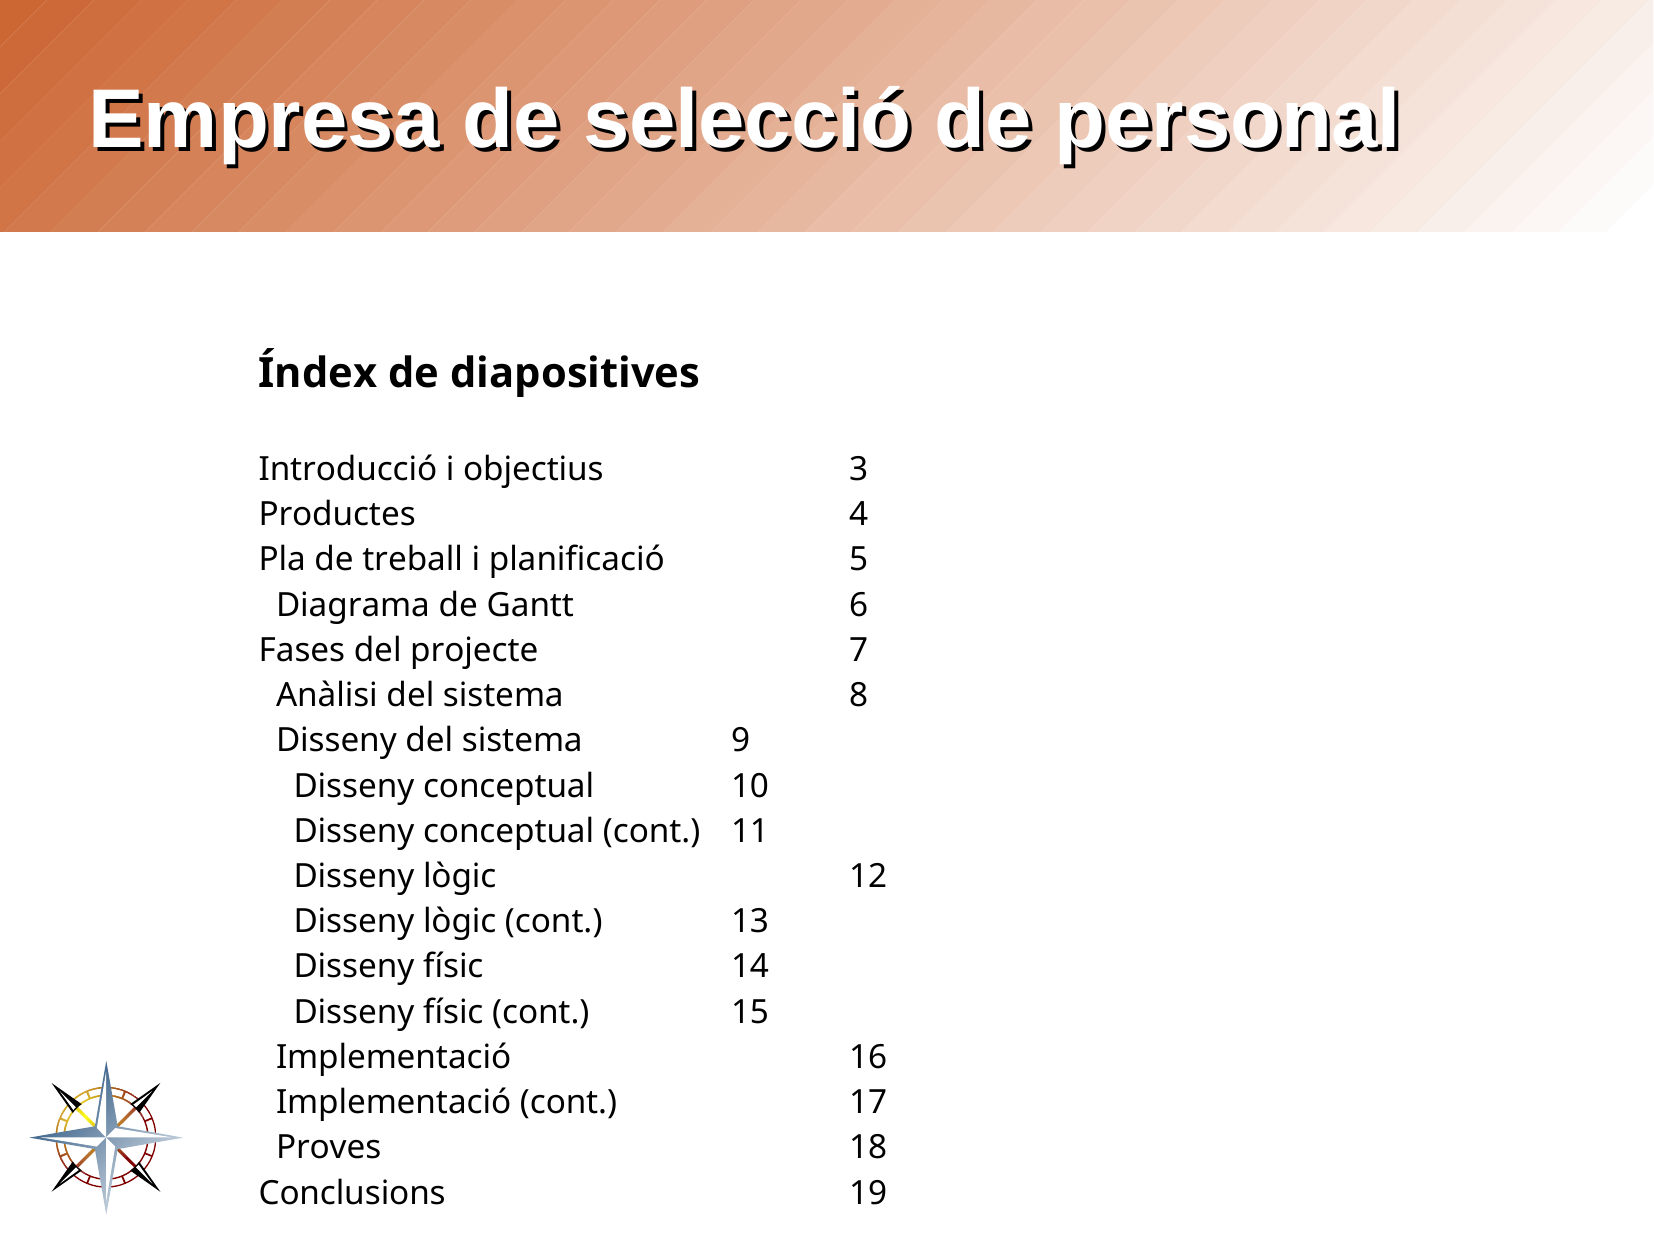

# Empresa de selecció de personal
Índex de diapositives
Introducció i objectius 		3
Productes 				4
Pla de treball i planificació 		5
 Diagrama de Gantt 			6
Fases del projecte 			7
 Anàlisi del sistema 			8
 Disseny del sistema 		9
 Disseny conceptual 		10
 Disseny conceptual (cont.) 	11
 Disseny lògic		 	12
 Disseny lògic (cont.) 		13
 Disseny físic 			14
 Disseny físic (cont.) 		15
 Implementació 			16
 Implementació (cont.) 		17
 Proves 				18
Conclusions 				19